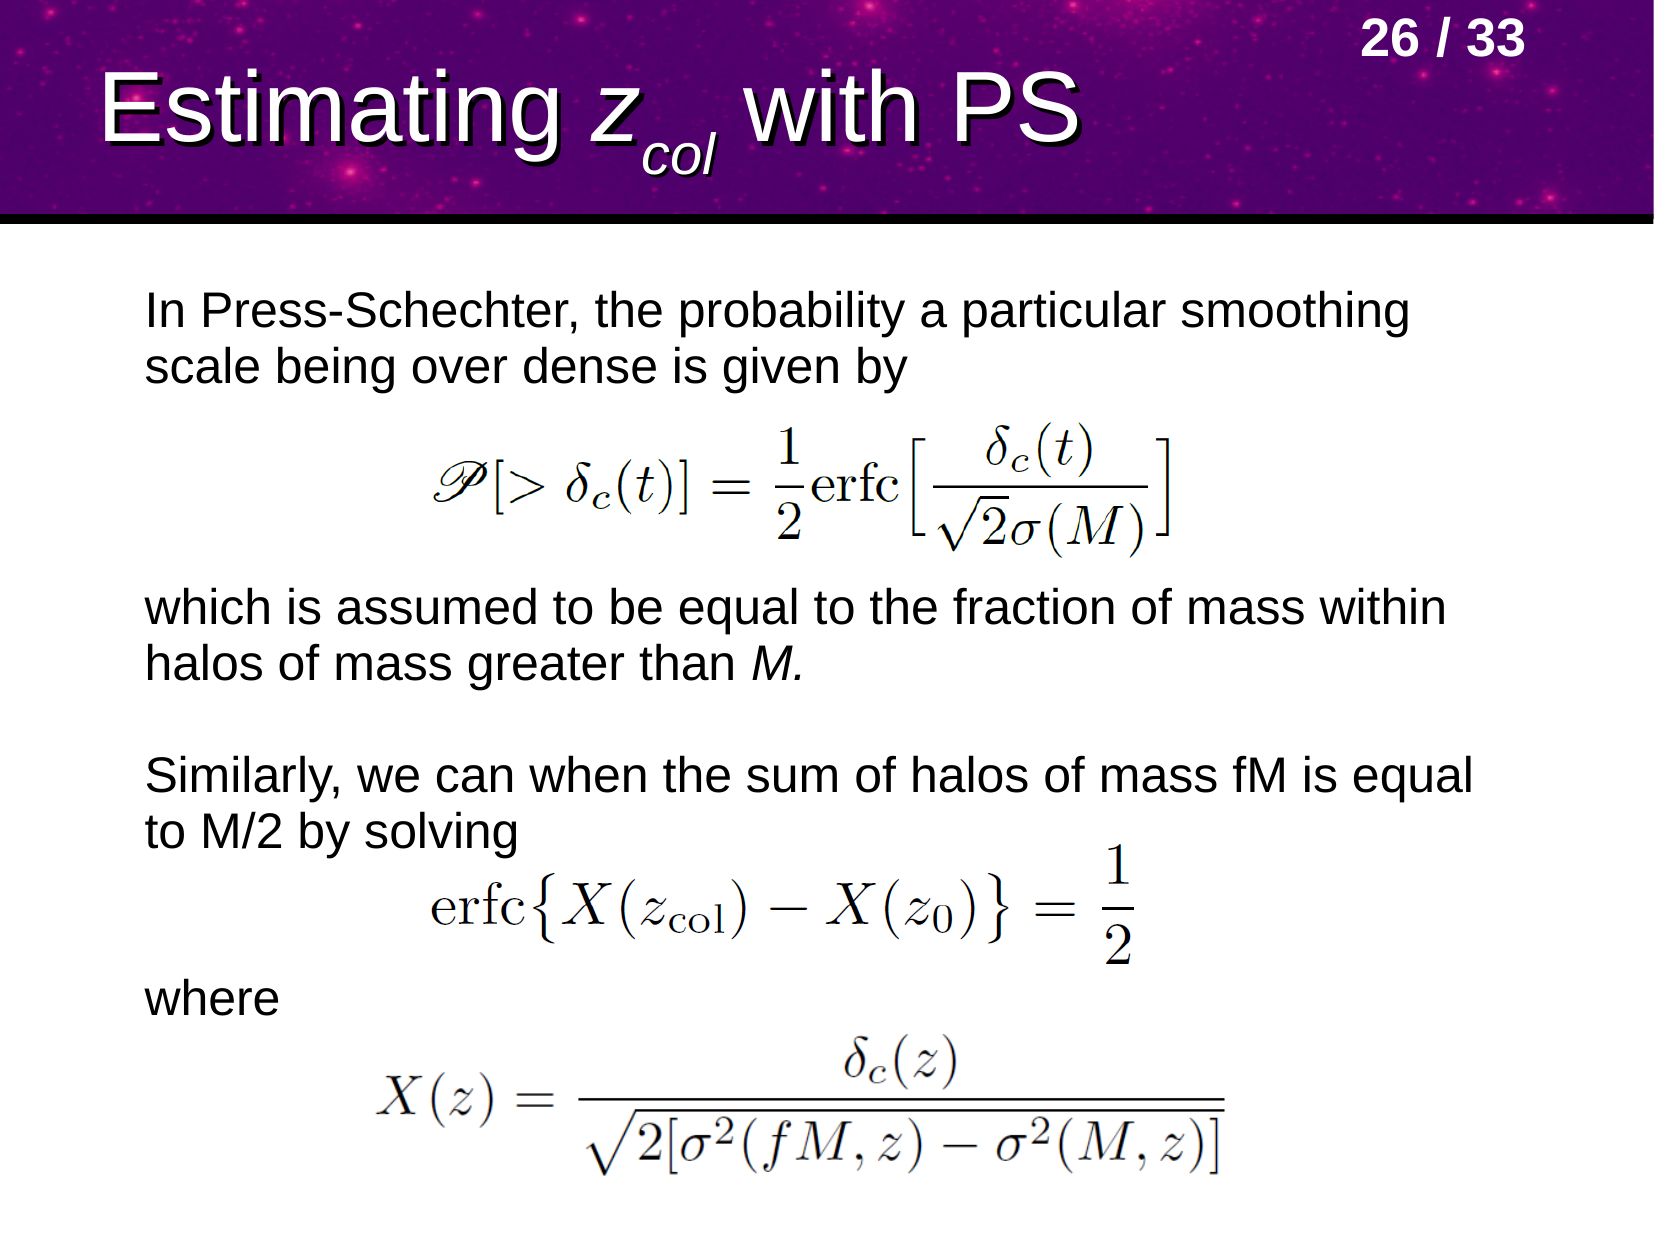

Estimating zcol with PS
In Press-Schechter, the probability a particular smoothing scale being over dense is given by
which is assumed to be equal to the fraction of mass within halos of mass greater than M.
Similarly, we can when the sum of halos of mass fM is equal to M/2 by solving
where